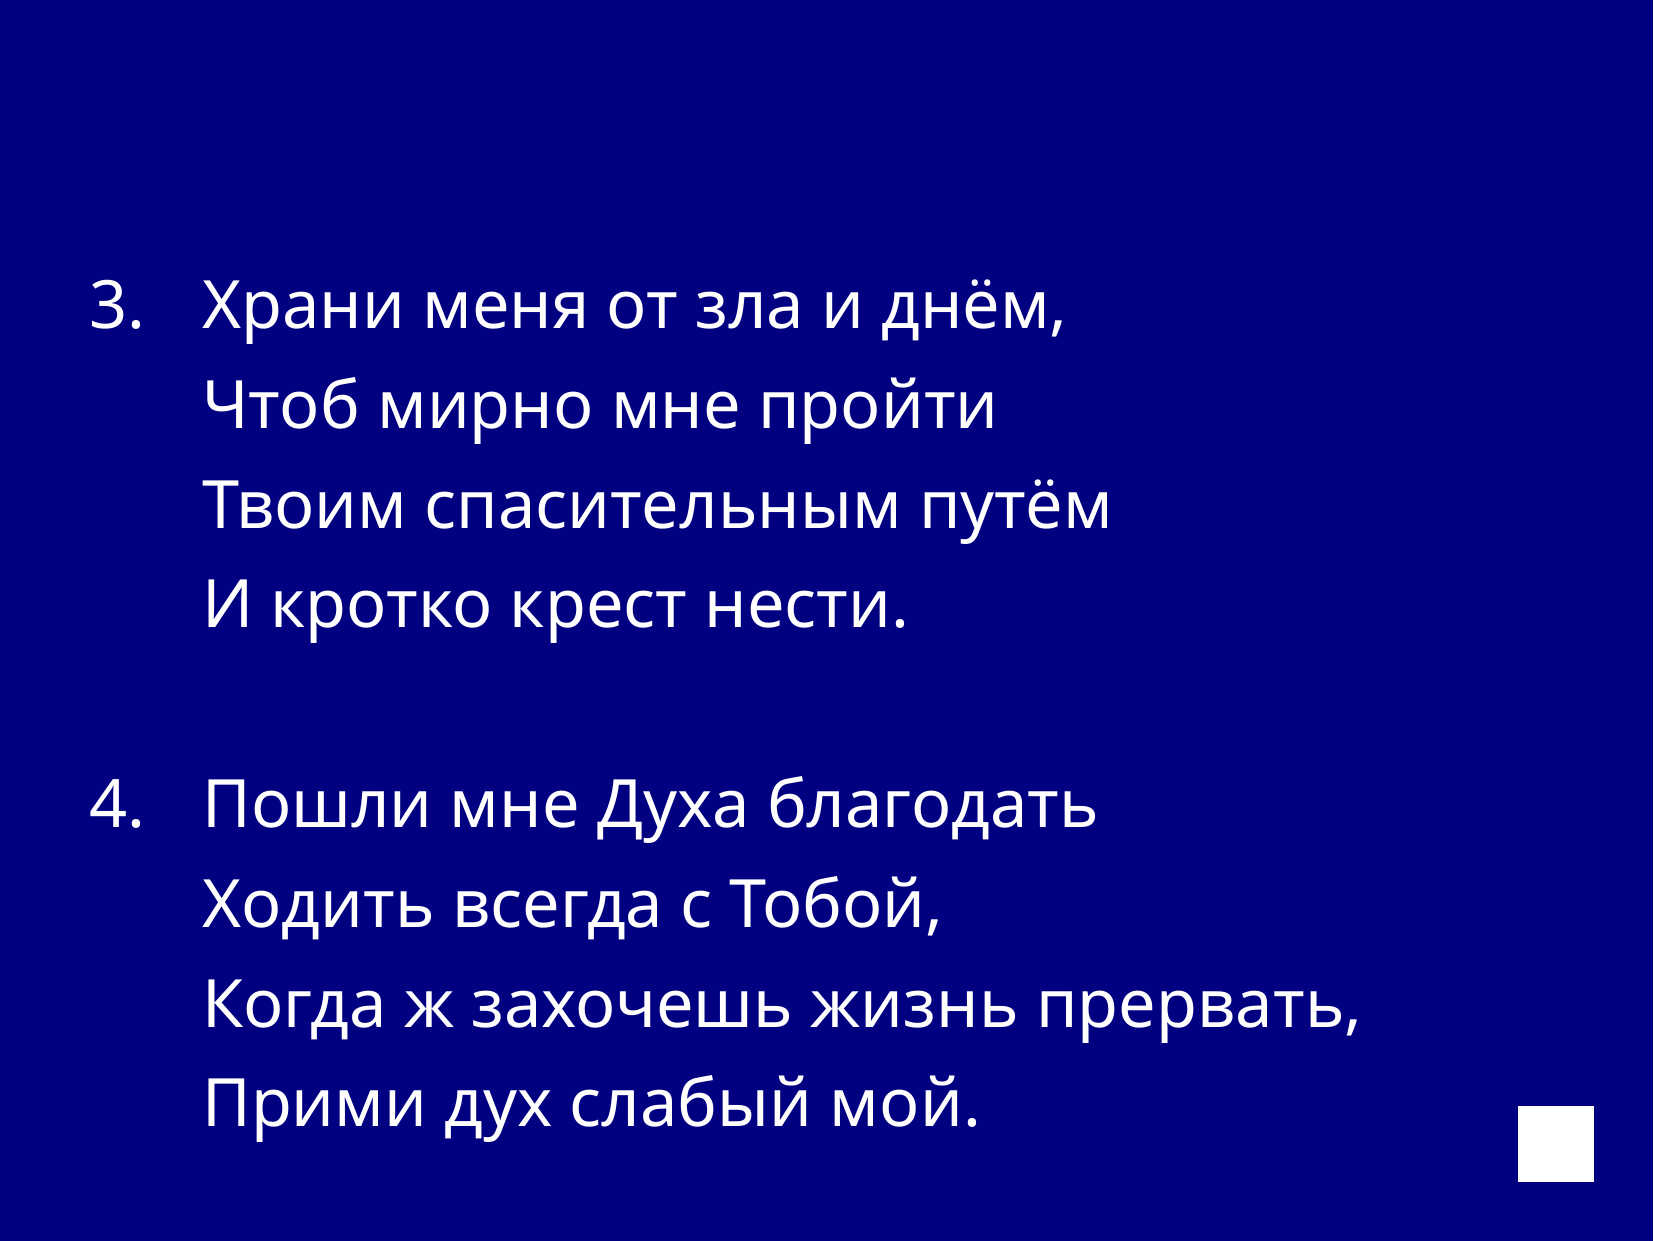

3.	Храни меня от зла и днём,
	Чтоб мирно мне пройти
	Твоим спасительным путём
	И кротко крест нести.
4.	Пошли мне Духа благодать
	Ходить всегда с Тобой,
	Когда ж захочешь жизнь прервать,
	Прими дух слабый мой.